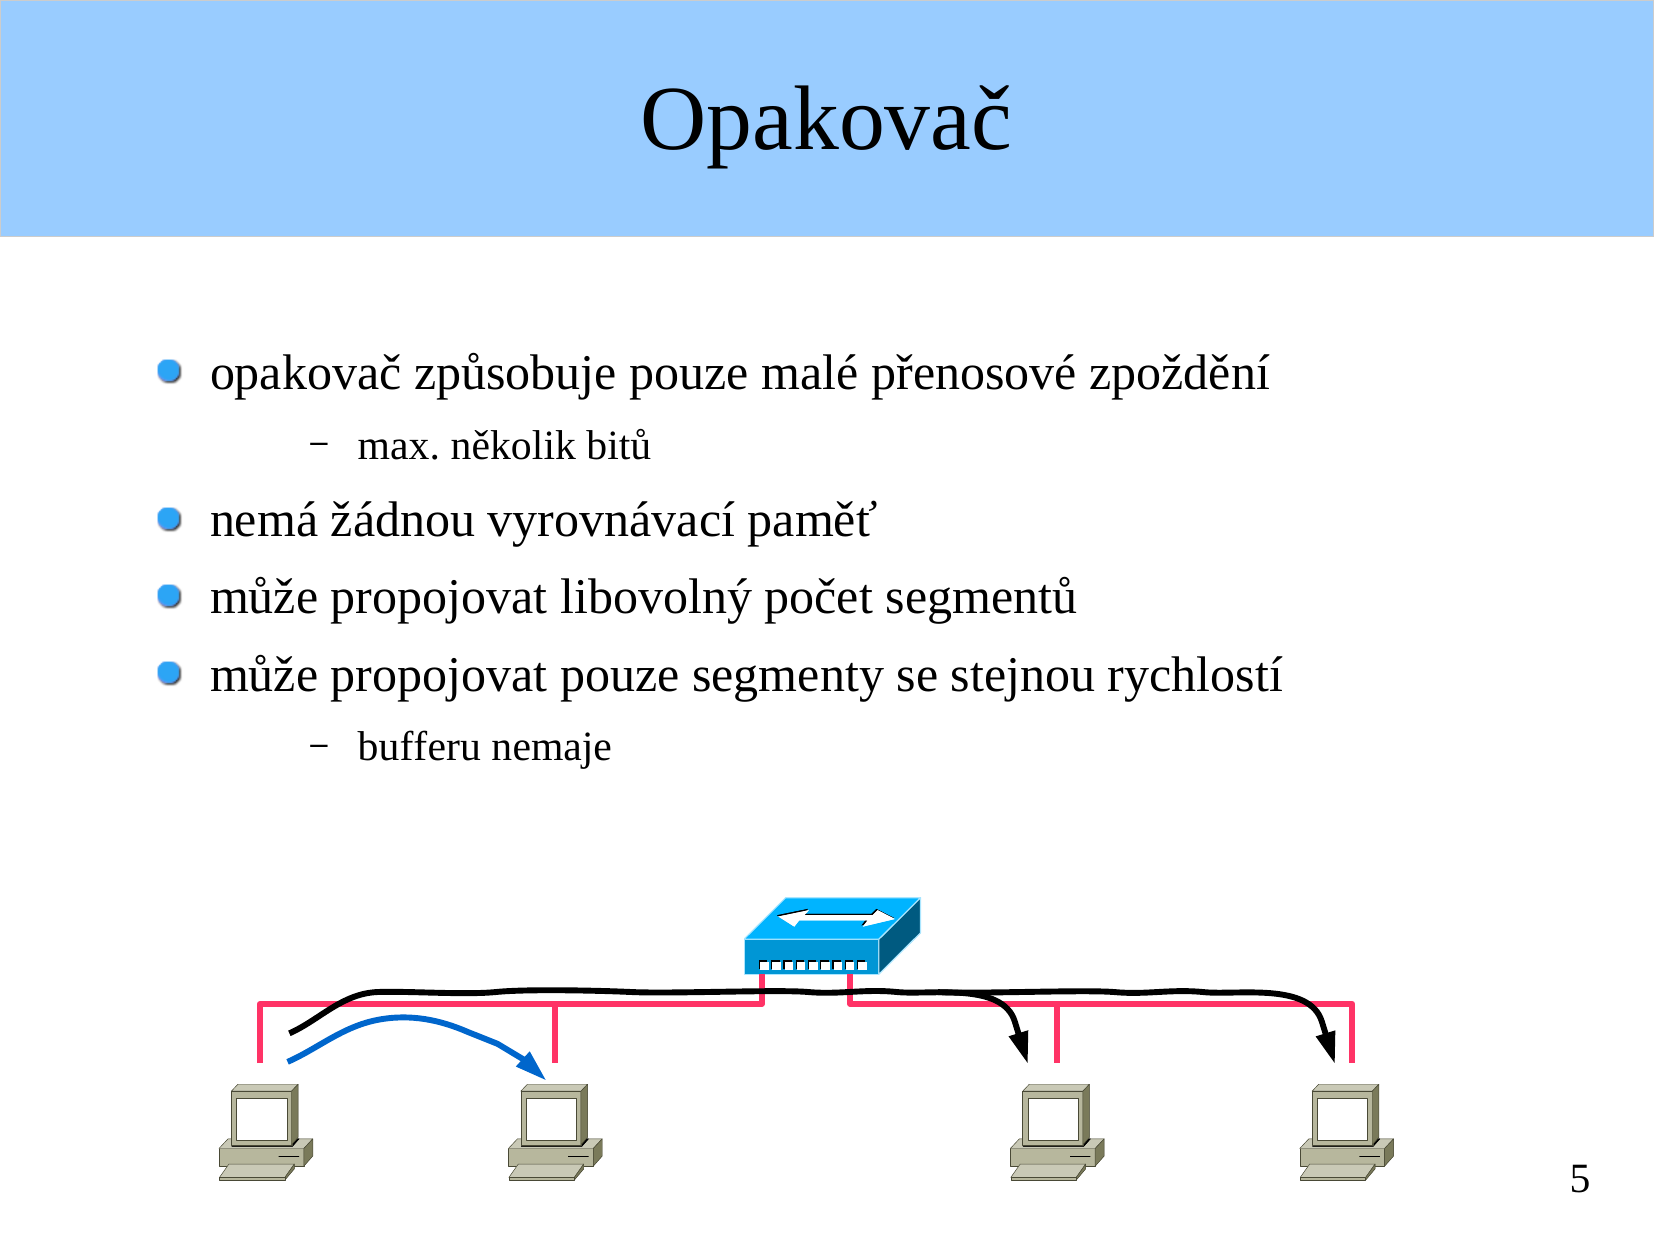

# Opakovač
opakovač způsobuje pouze malé přenosové zpoždění
max. několik bitů
nemá žádnou vyrovnávací paměť
může propojovat libovolný počet segmentů
může propojovat pouze segmenty se stejnou rychlostí
bufferu nemaje